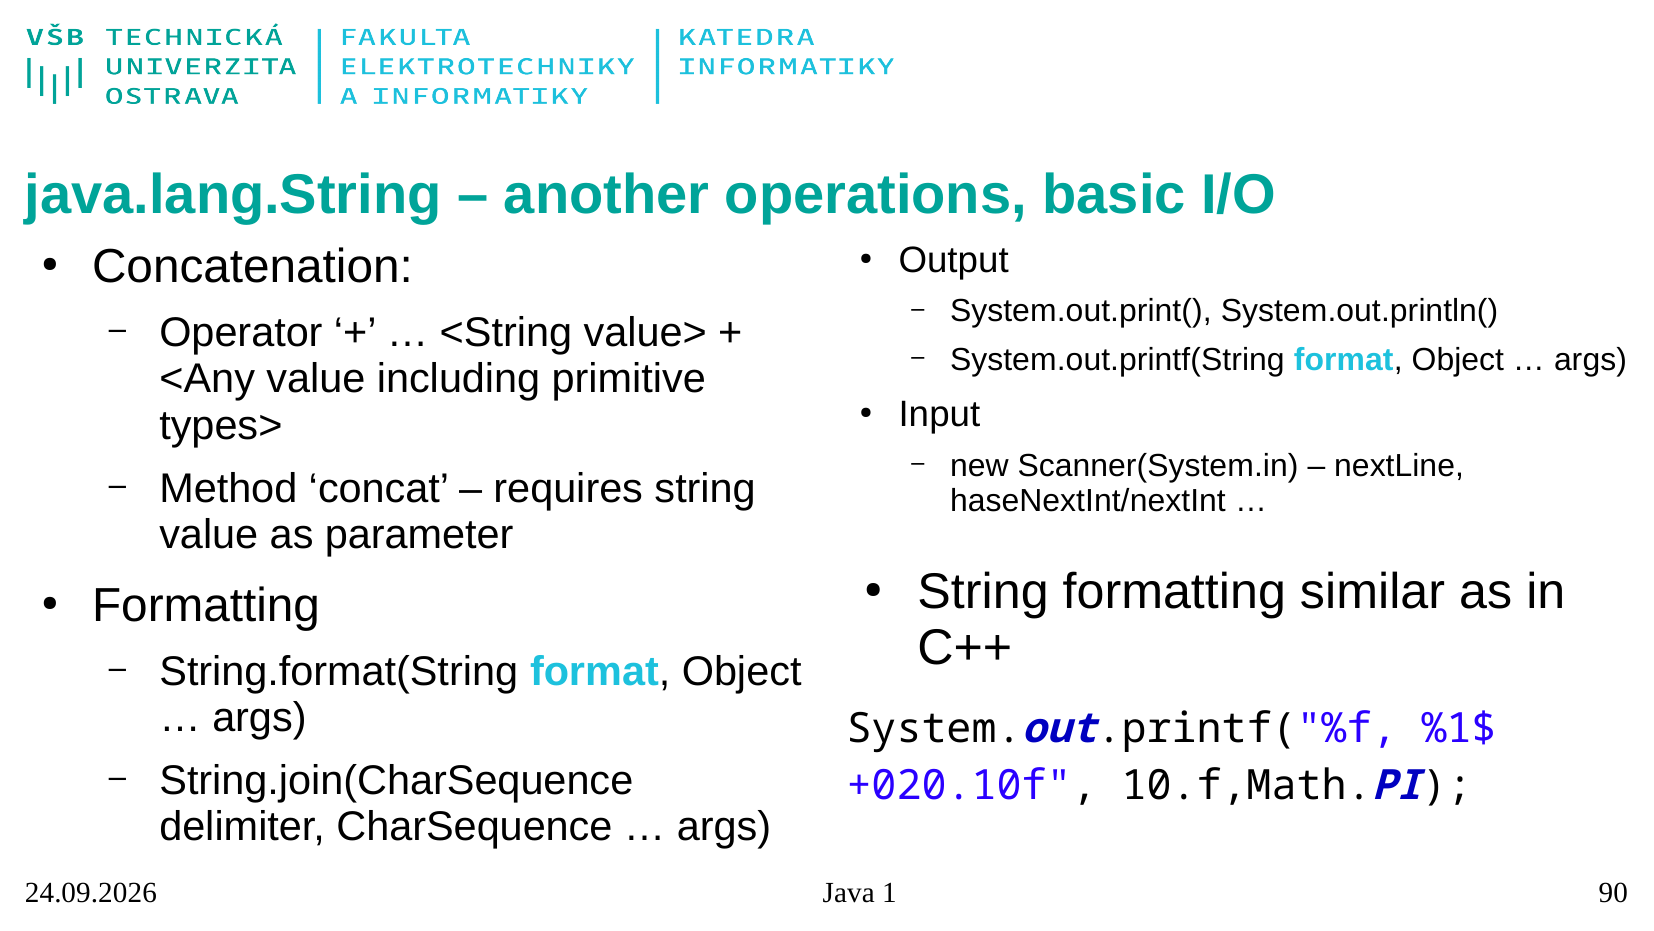

# java.lang.String – another operations, basic I/O
Concatenation:
Operator ‘+’ … <String value> + <Any value including primitive types>
Method ‘concat’ – requires string value as parameter
Formatting
String.format(String format, Object … args)
String.join(CharSequence delimiter, CharSequence … args)
Output
System.out.print(), System.out.println()
System.out.printf(String format, Object … args)
Input
new Scanner(System.in) – nextLine, haseNextInt/nextInt …
String formatting similar as in C++
System.out.printf("%f, %1$+020.10f", 10.f,Math.PI);
Java 1
90